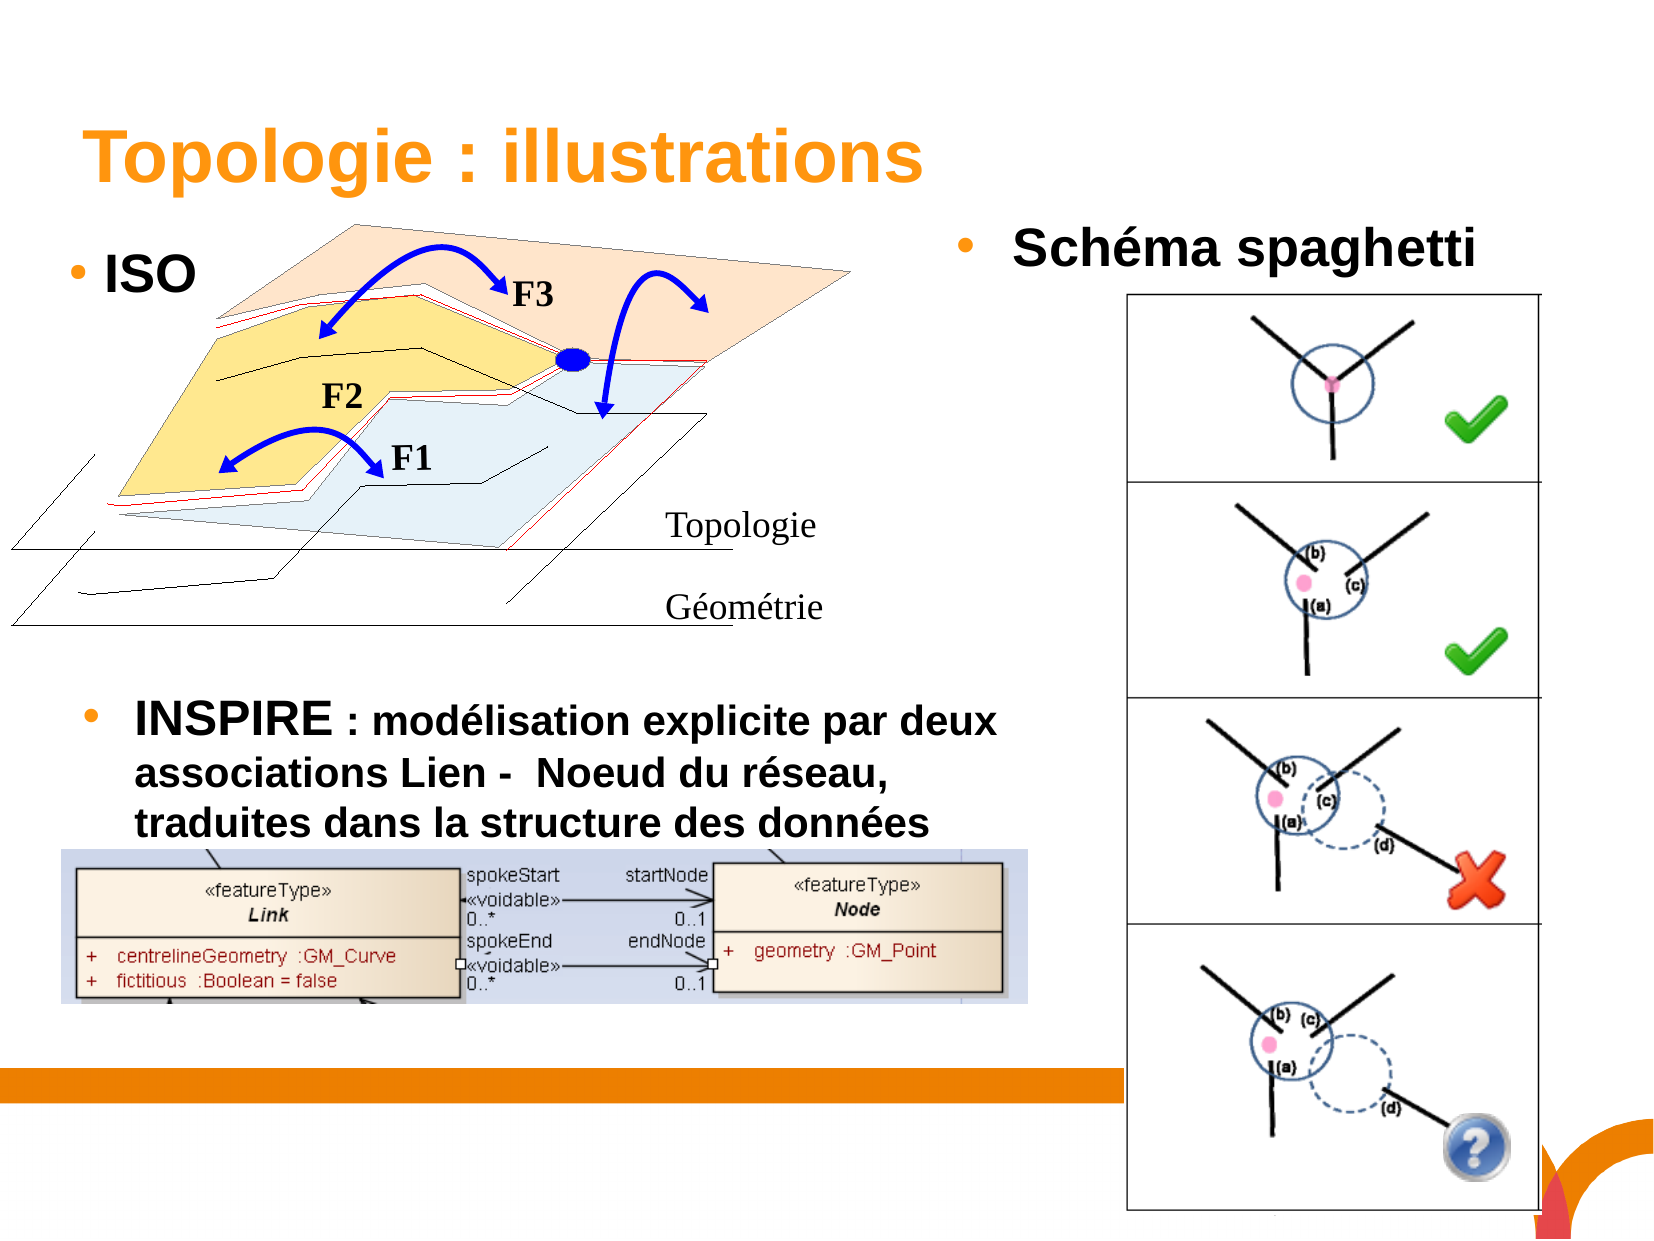

# Topologie : illustrations
Schéma spaghetti
F3
ISO
F2
F1
Topologie
Géométrie
INSPIRE : modélisation explicite par deux associations Lien - Noeud du réseau, traduites dans la structure des données